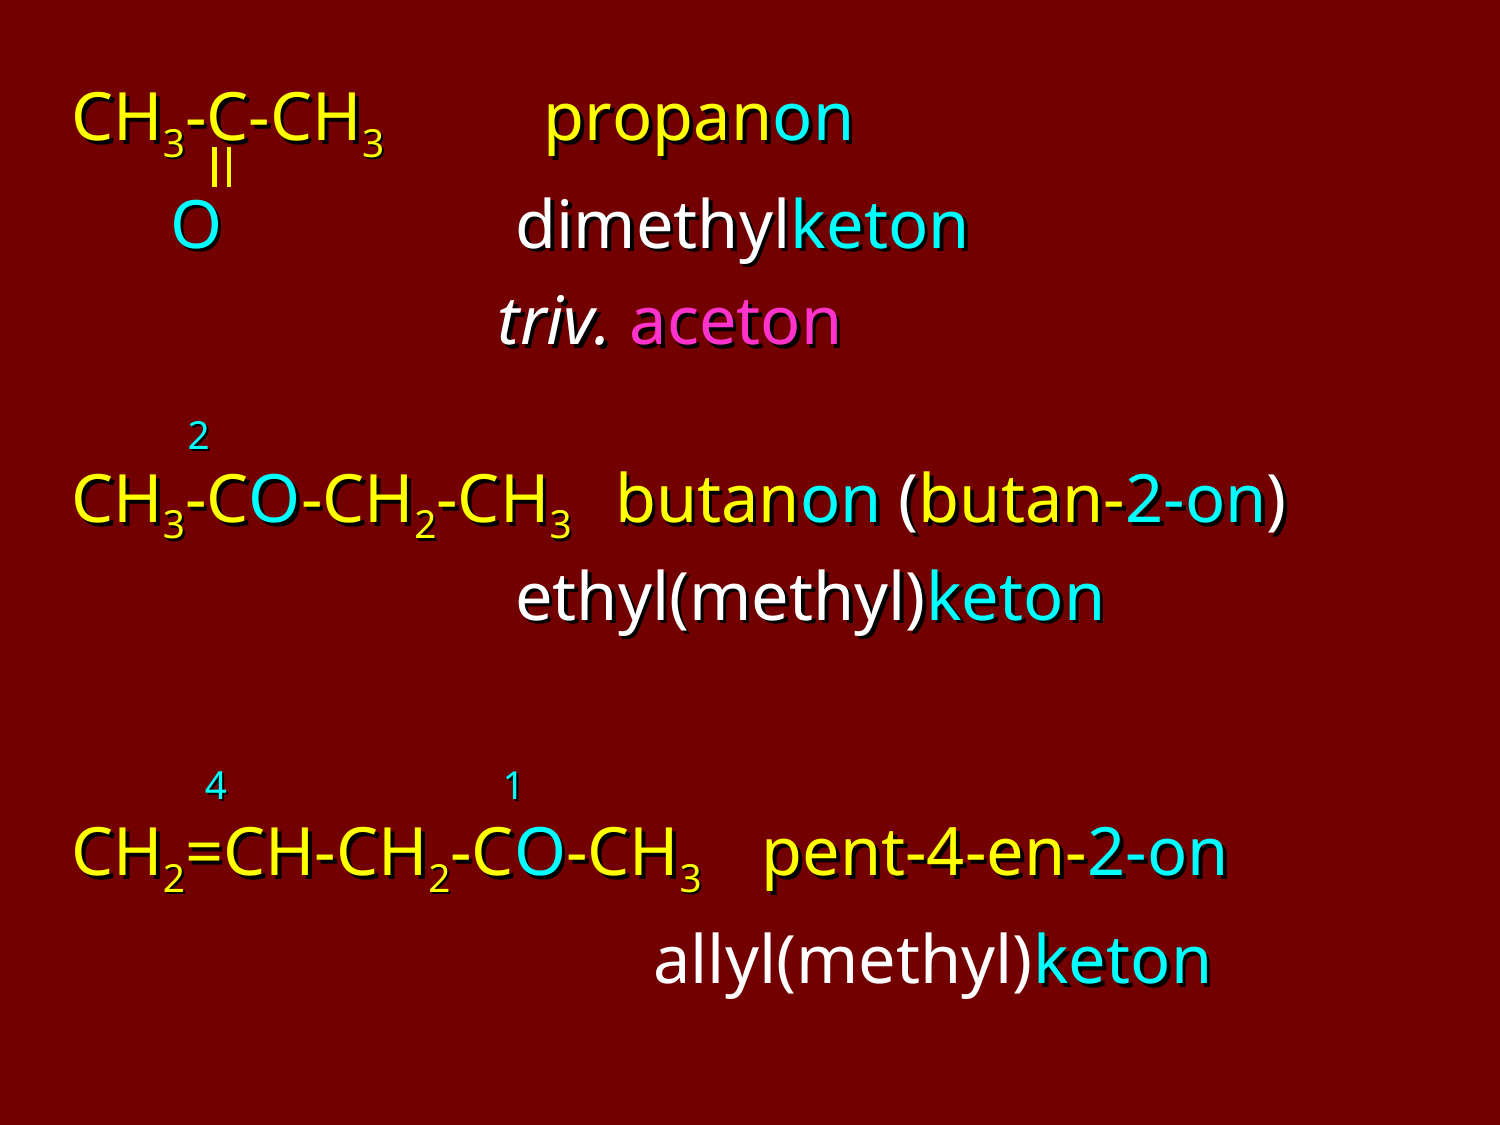

#
	CH3-C-CH3 propanon
 O dimethylketon
 triv. aceton
 2
	CH3-CO-CH2-CH3	butanon (butan-2-on)
 ethyl(methyl)keton
 4 1
	CH2=CH-CH2-CO-CH3 pent-4-en-2-on
 allyl(methyl)keton